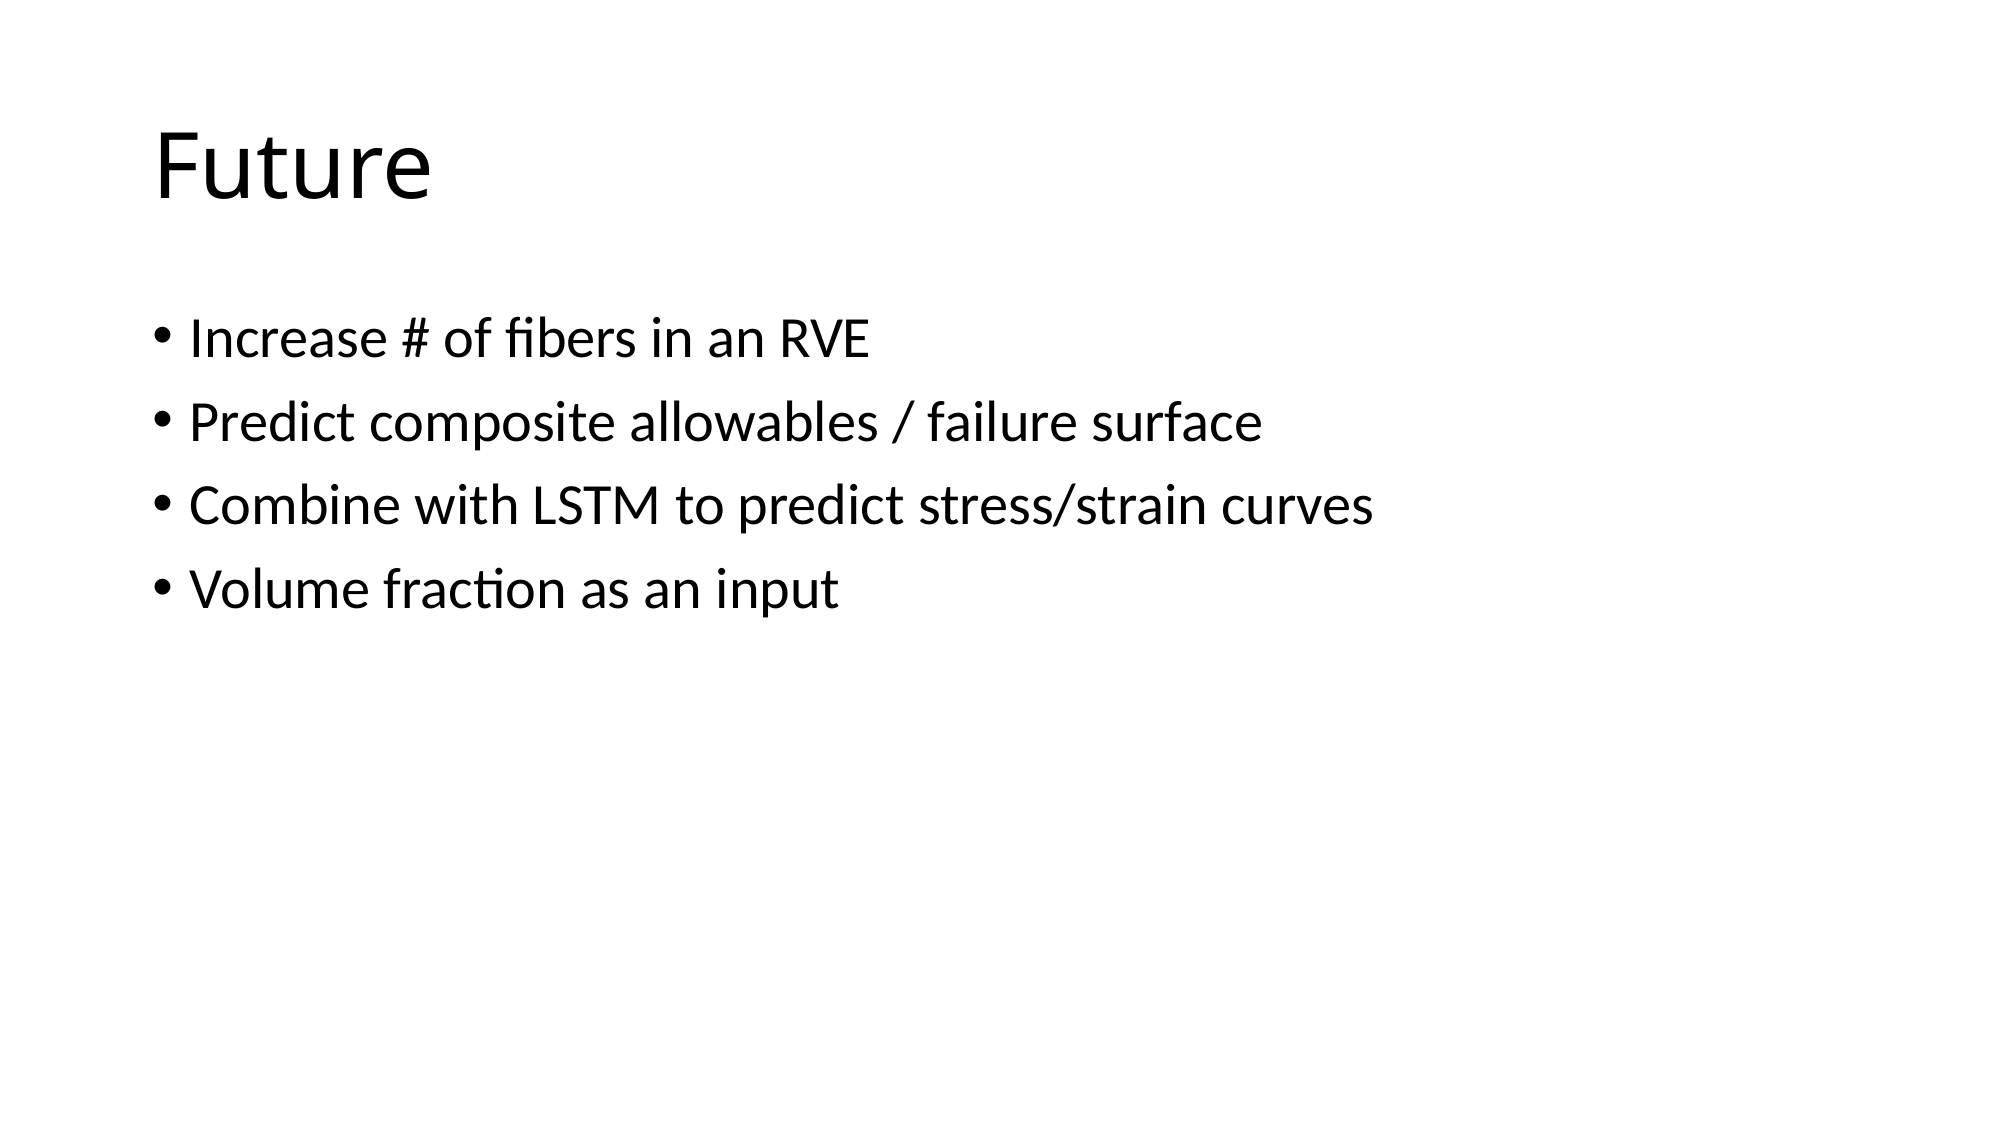

# Future
Increase # of fibers in an RVE
Predict composite allowables / failure surface
Combine with LSTM to predict stress/strain curves
Volume fraction as an input